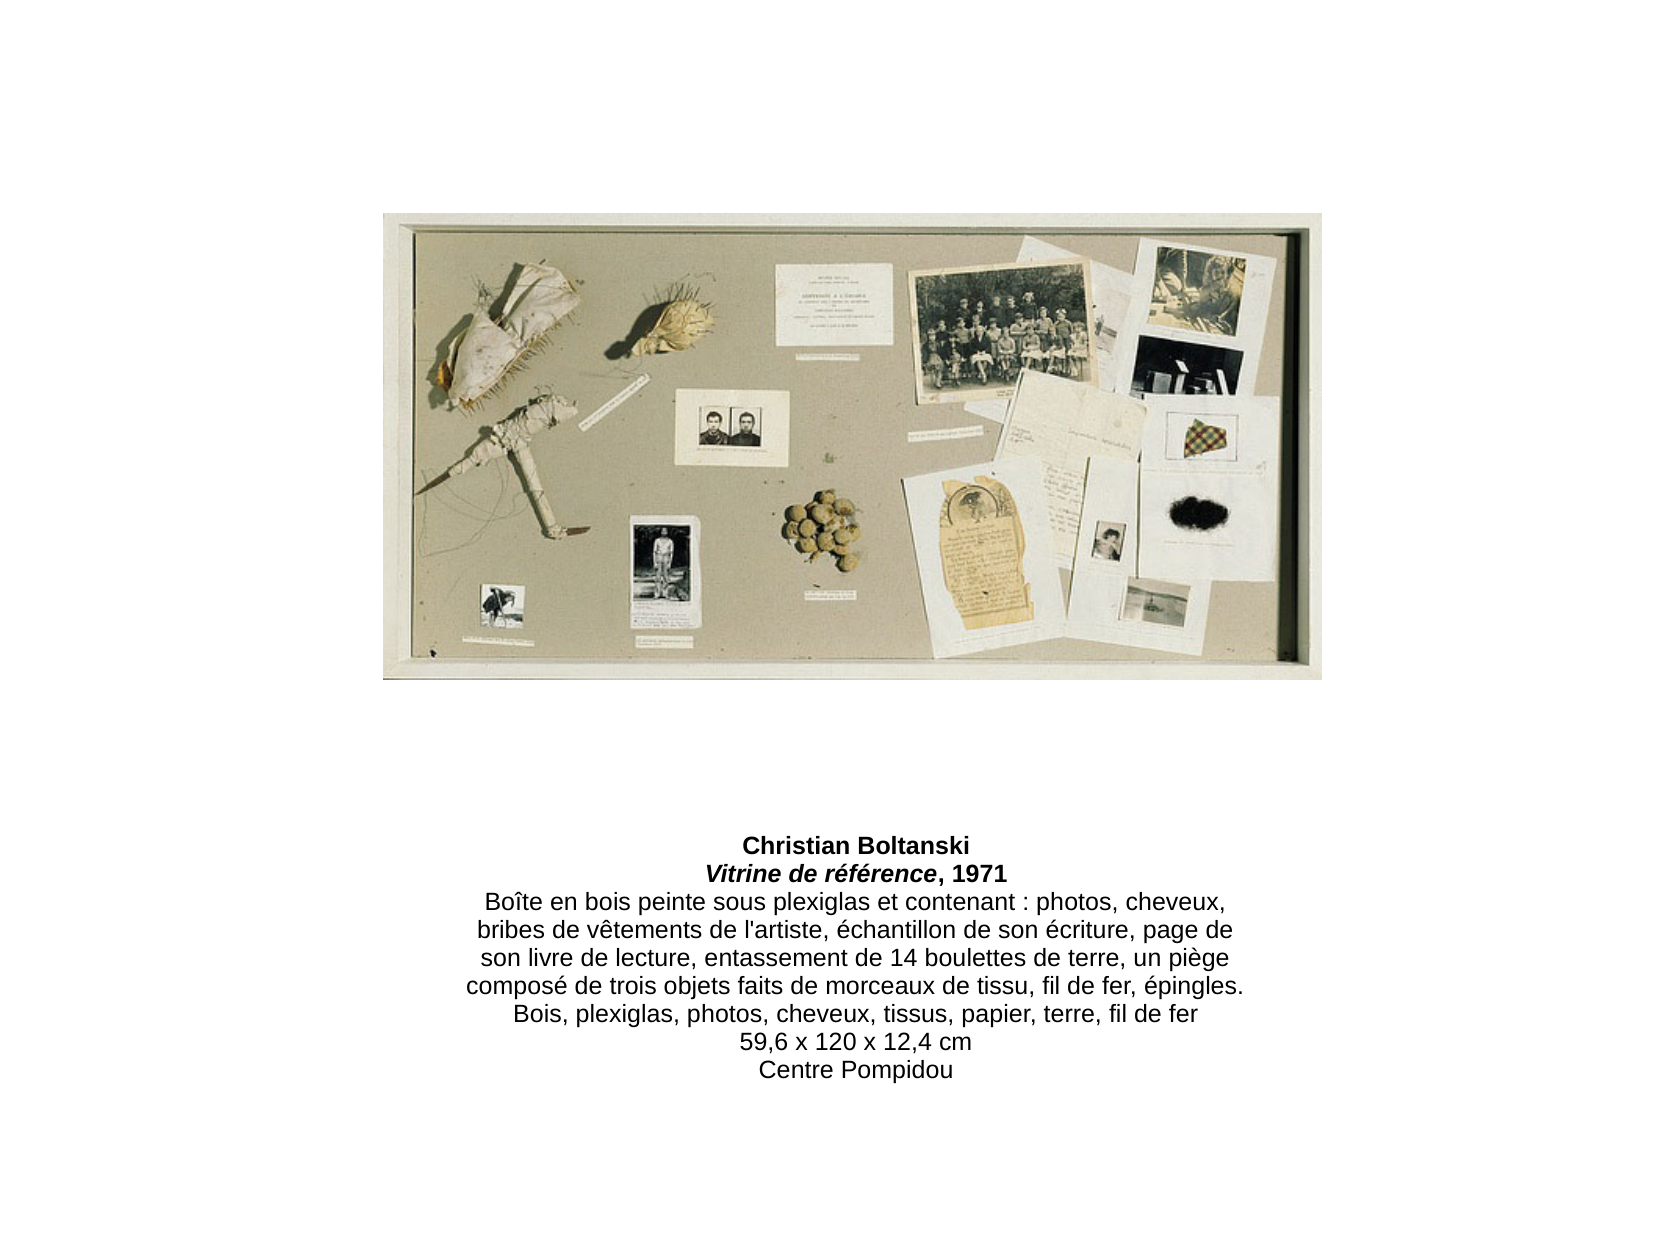

Christian Boltanski
Vitrine de référence, 1971
Boîte en bois peinte sous plexiglas et contenant : photos, cheveux, bribes de vêtements de l'artiste, échantillon de son écriture, page de son livre de lecture, entassement de 14 boulettes de terre, un piège composé de trois objets faits de morceaux de tissu, fil de fer, épingles.
Bois, plexiglas, photos, cheveux, tissus, papier, terre, fil de fer
59,6 x 120 x 12,4 cm
Centre Pompidou